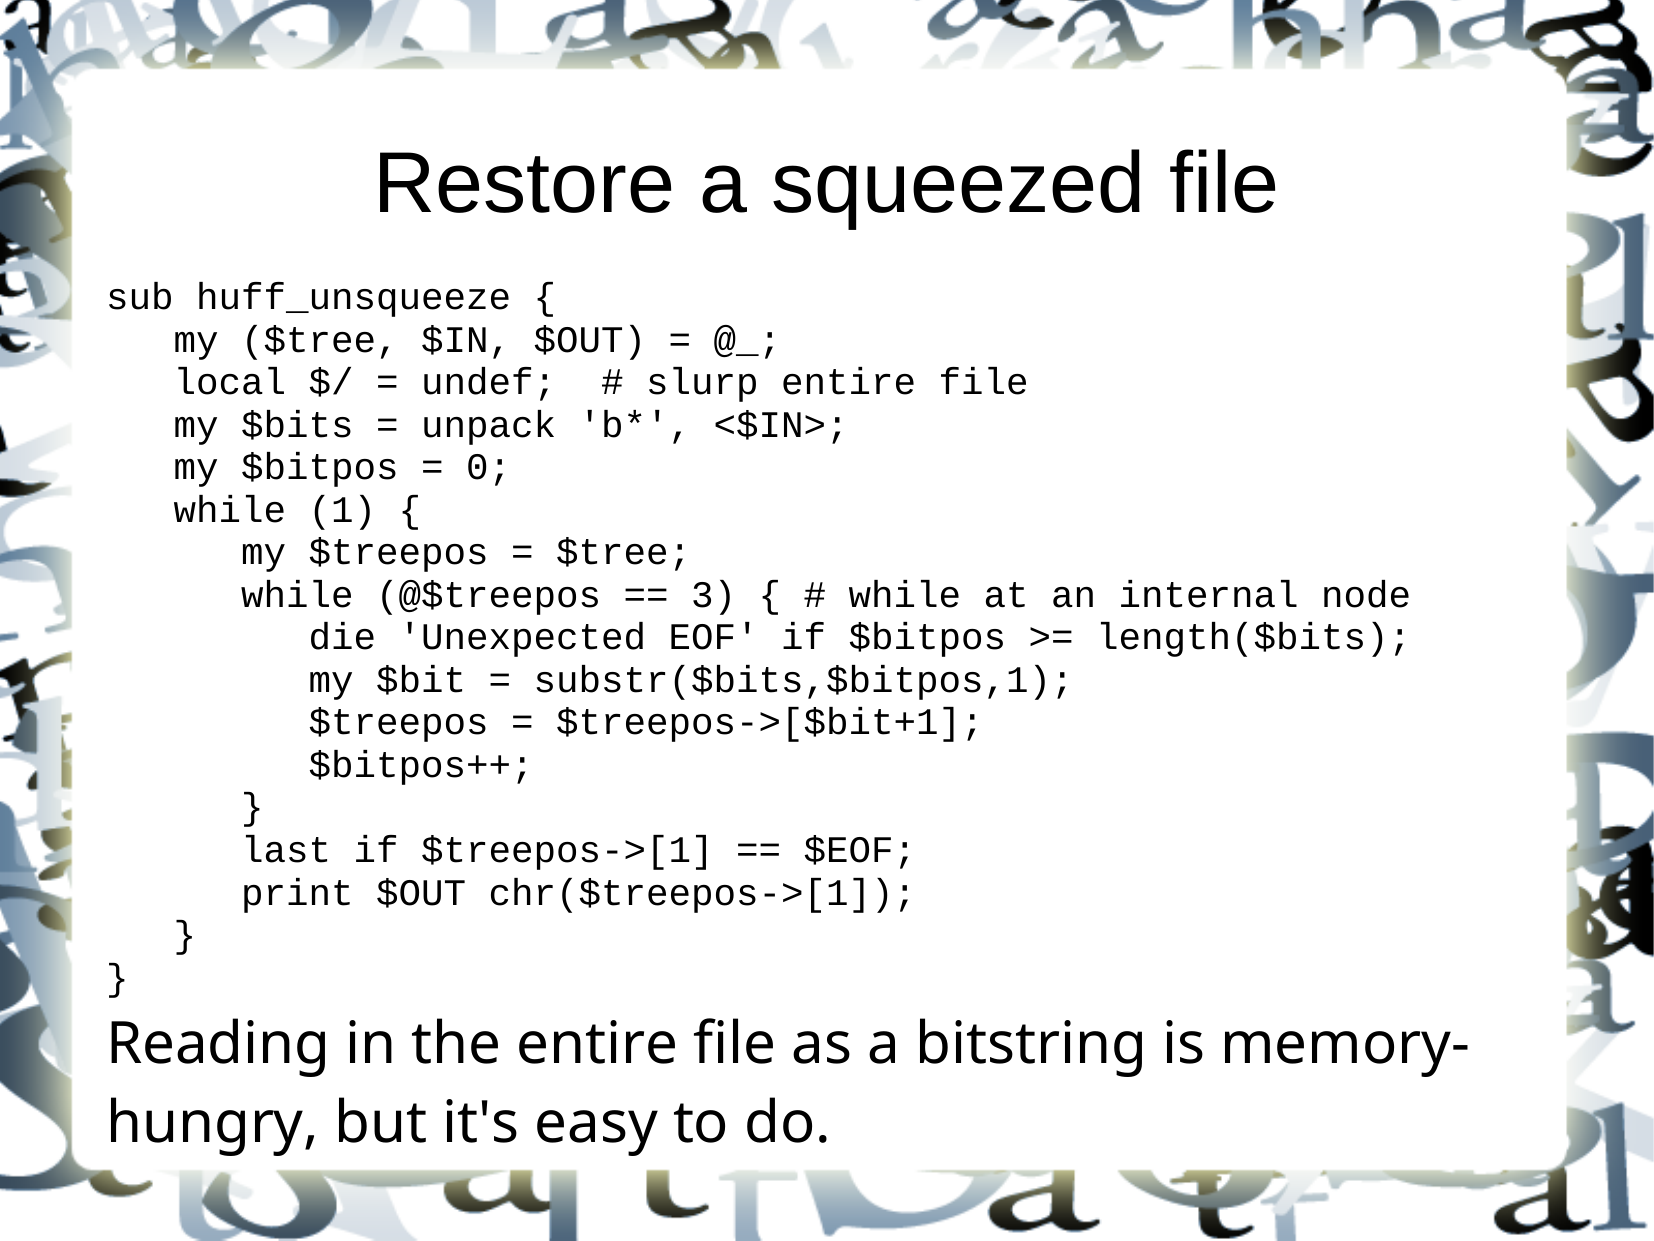

# Restore a squeezed file
sub huff_unsqueeze {
 my ($tree, $IN, $OUT) = @_;
 local $/ = undef; # slurp entire file
 my $bits = unpack 'b*', <$IN>;
 my $bitpos = 0;
 while (1) {
 my $treepos = $tree;
 while (@$treepos == 3) { # while at an internal node
 die 'Unexpected EOF' if $bitpos >= length($bits);
 my $bit = substr($bits,$bitpos,1);
 $treepos = $treepos->[$bit+1];
 $bitpos++;
 }
 last if $treepos->[1] == $EOF;
 print $OUT chr($treepos->[1]);
 }
}
Reading in the entire file as a bitstring is memory-hungry, but it's easy to do.